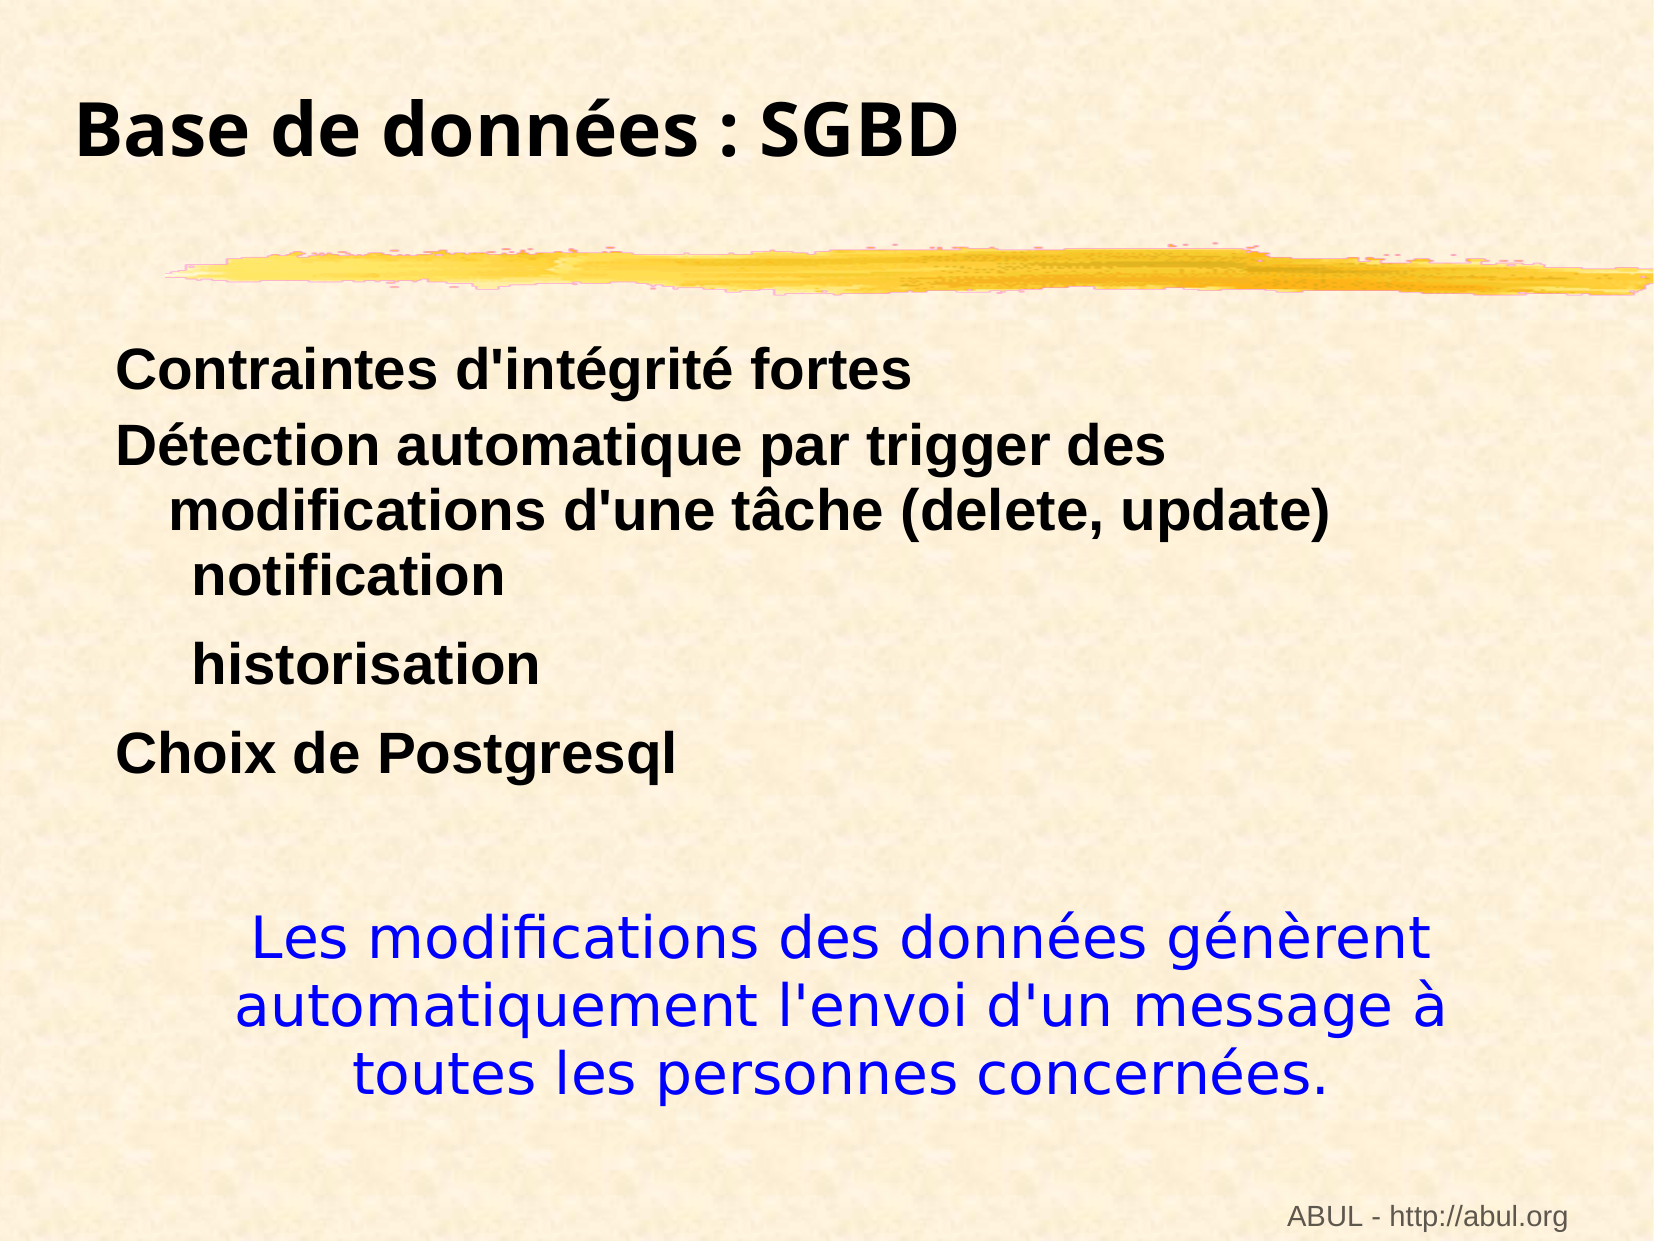

# Base de données : SGBD
Contraintes d'intégrité fortes
Détection automatique par trigger des modifications d'une tâche (delete, update)
notification
historisation
Choix de Postgresql
Les modifications des données génèrent automatiquement l'envoi d'un message à toutes les personnes concernées.